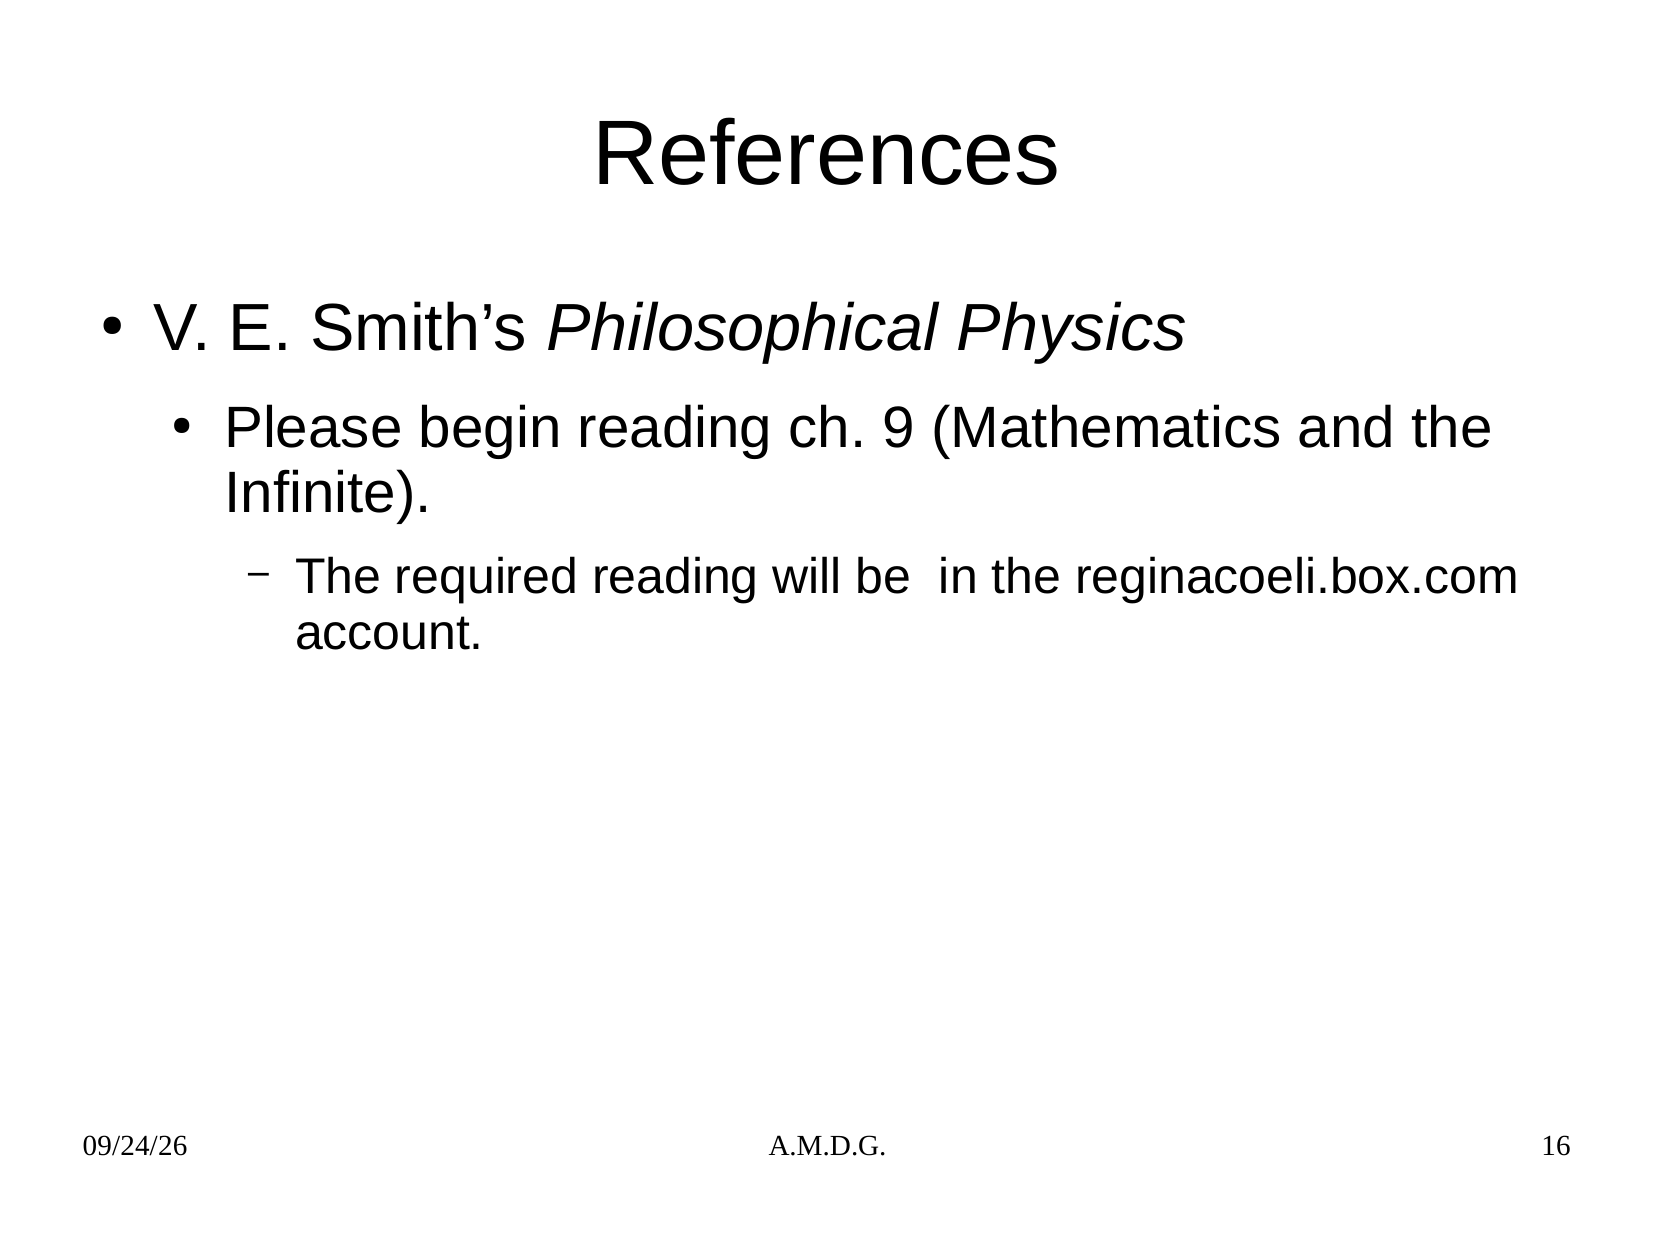

# References
V. E. Smith’s Philosophical Physics
Please begin reading ch. 9 (Mathematics and the Infinite).
The required reading will be in the reginacoeli.box.com account.
`
A.M.D.G.
16